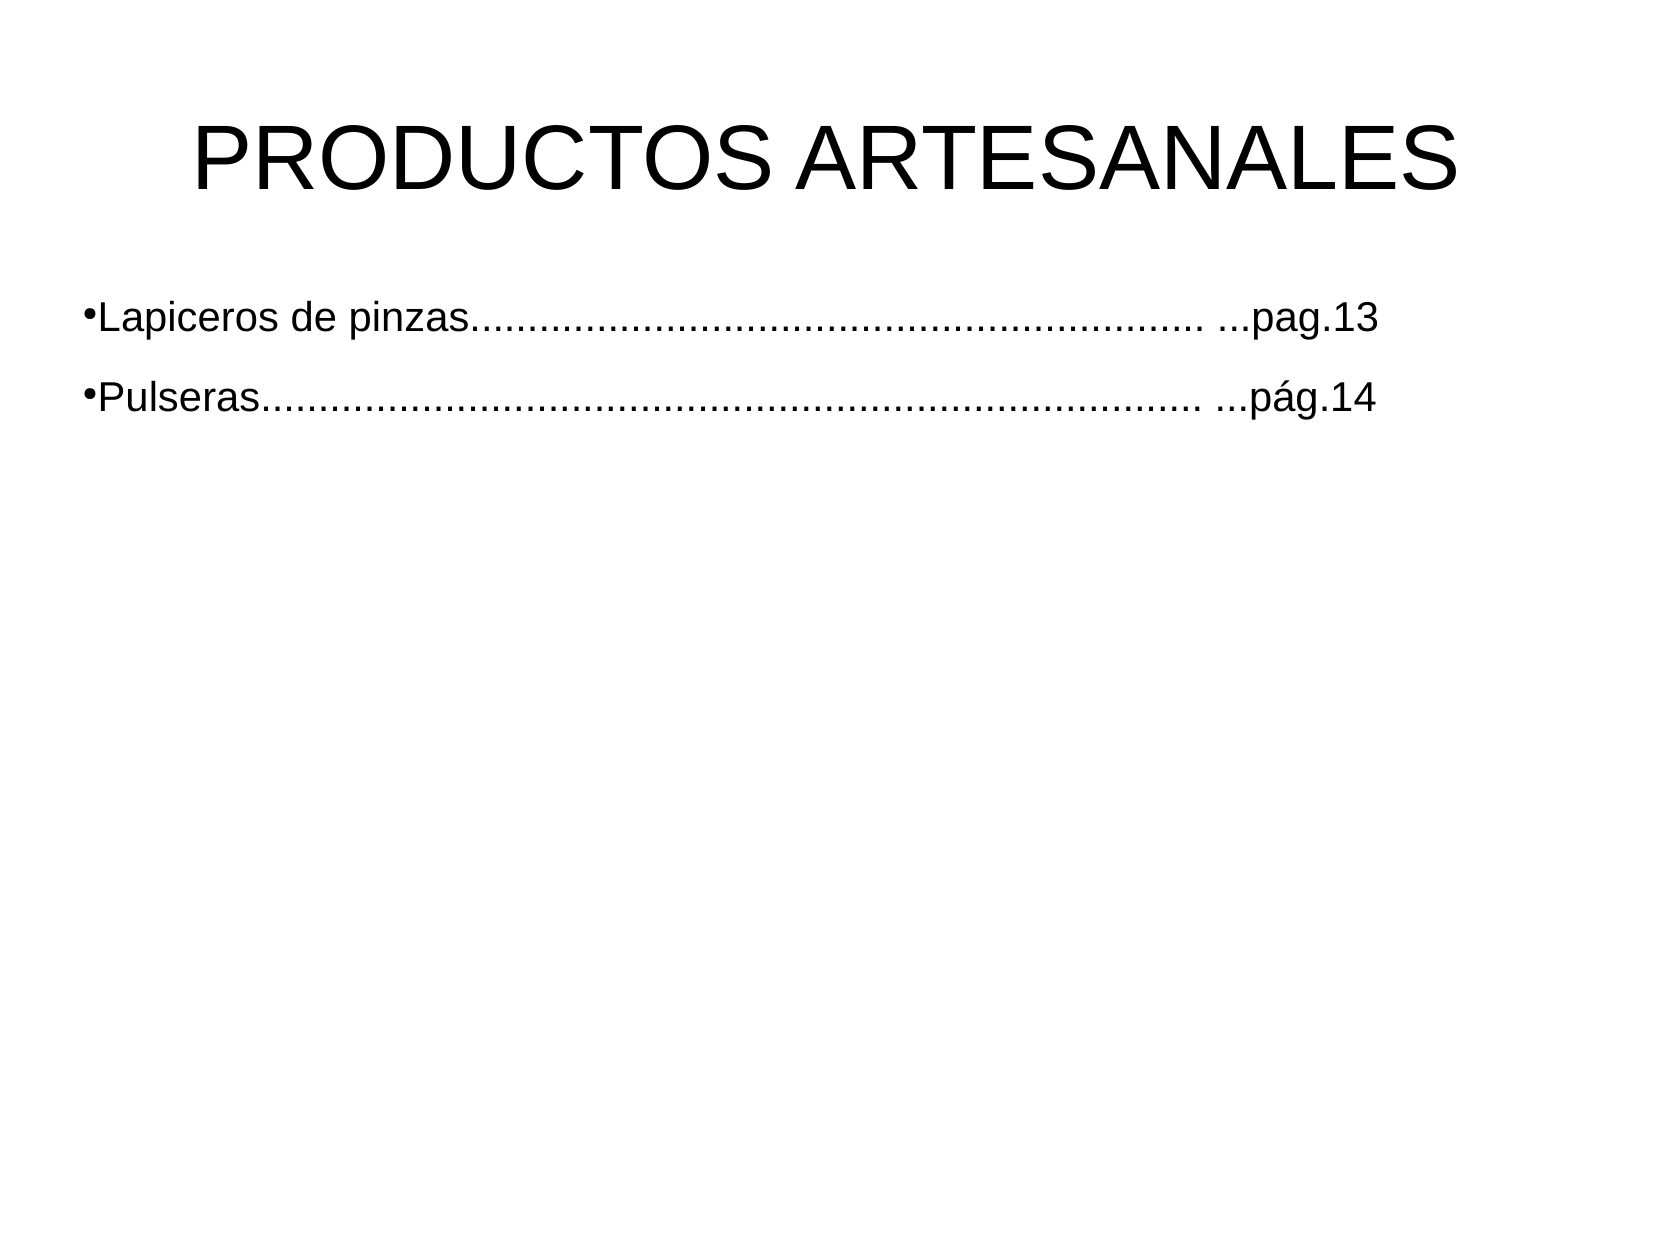

# PRODUCTOS ARTESANALES
Lapiceros de pinzas................................................................ ...pag.13
Pulseras.................................................................................. ...pág.14